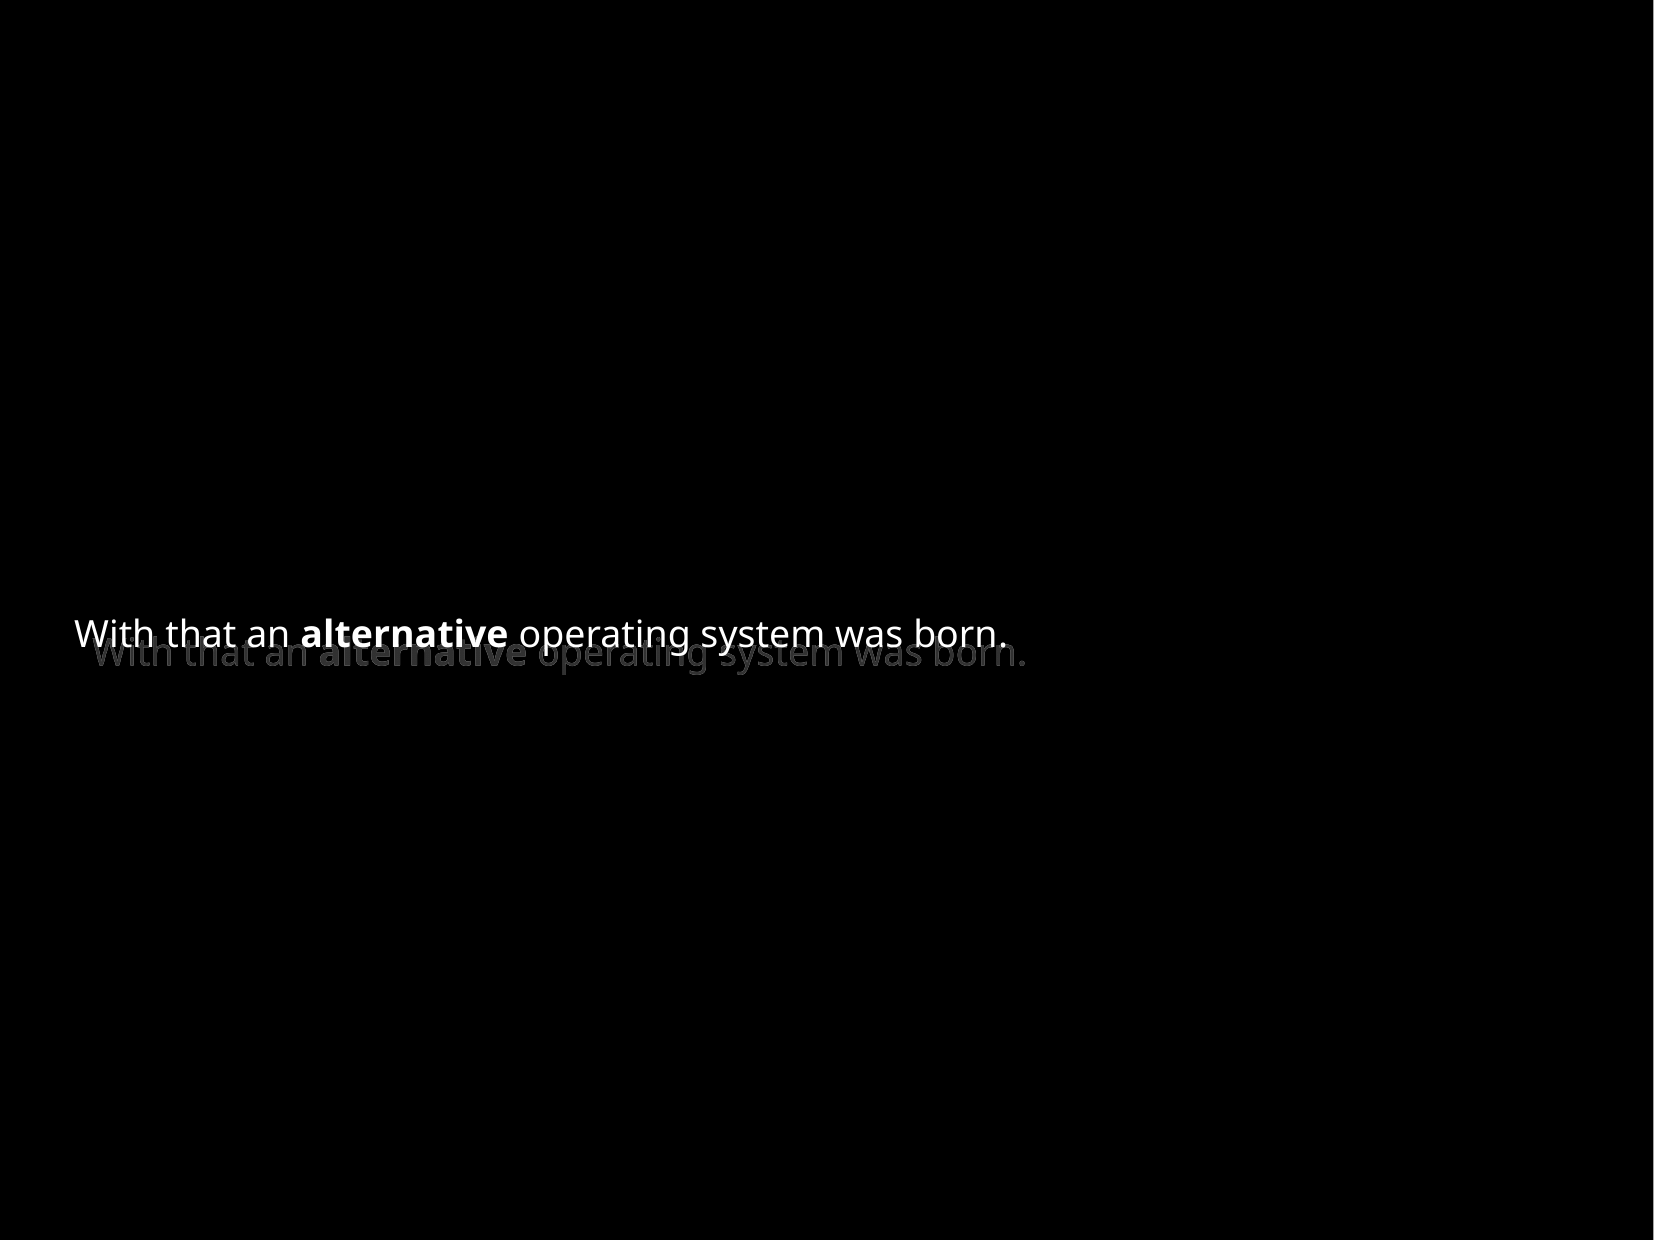

With that an alternative operating system was born.